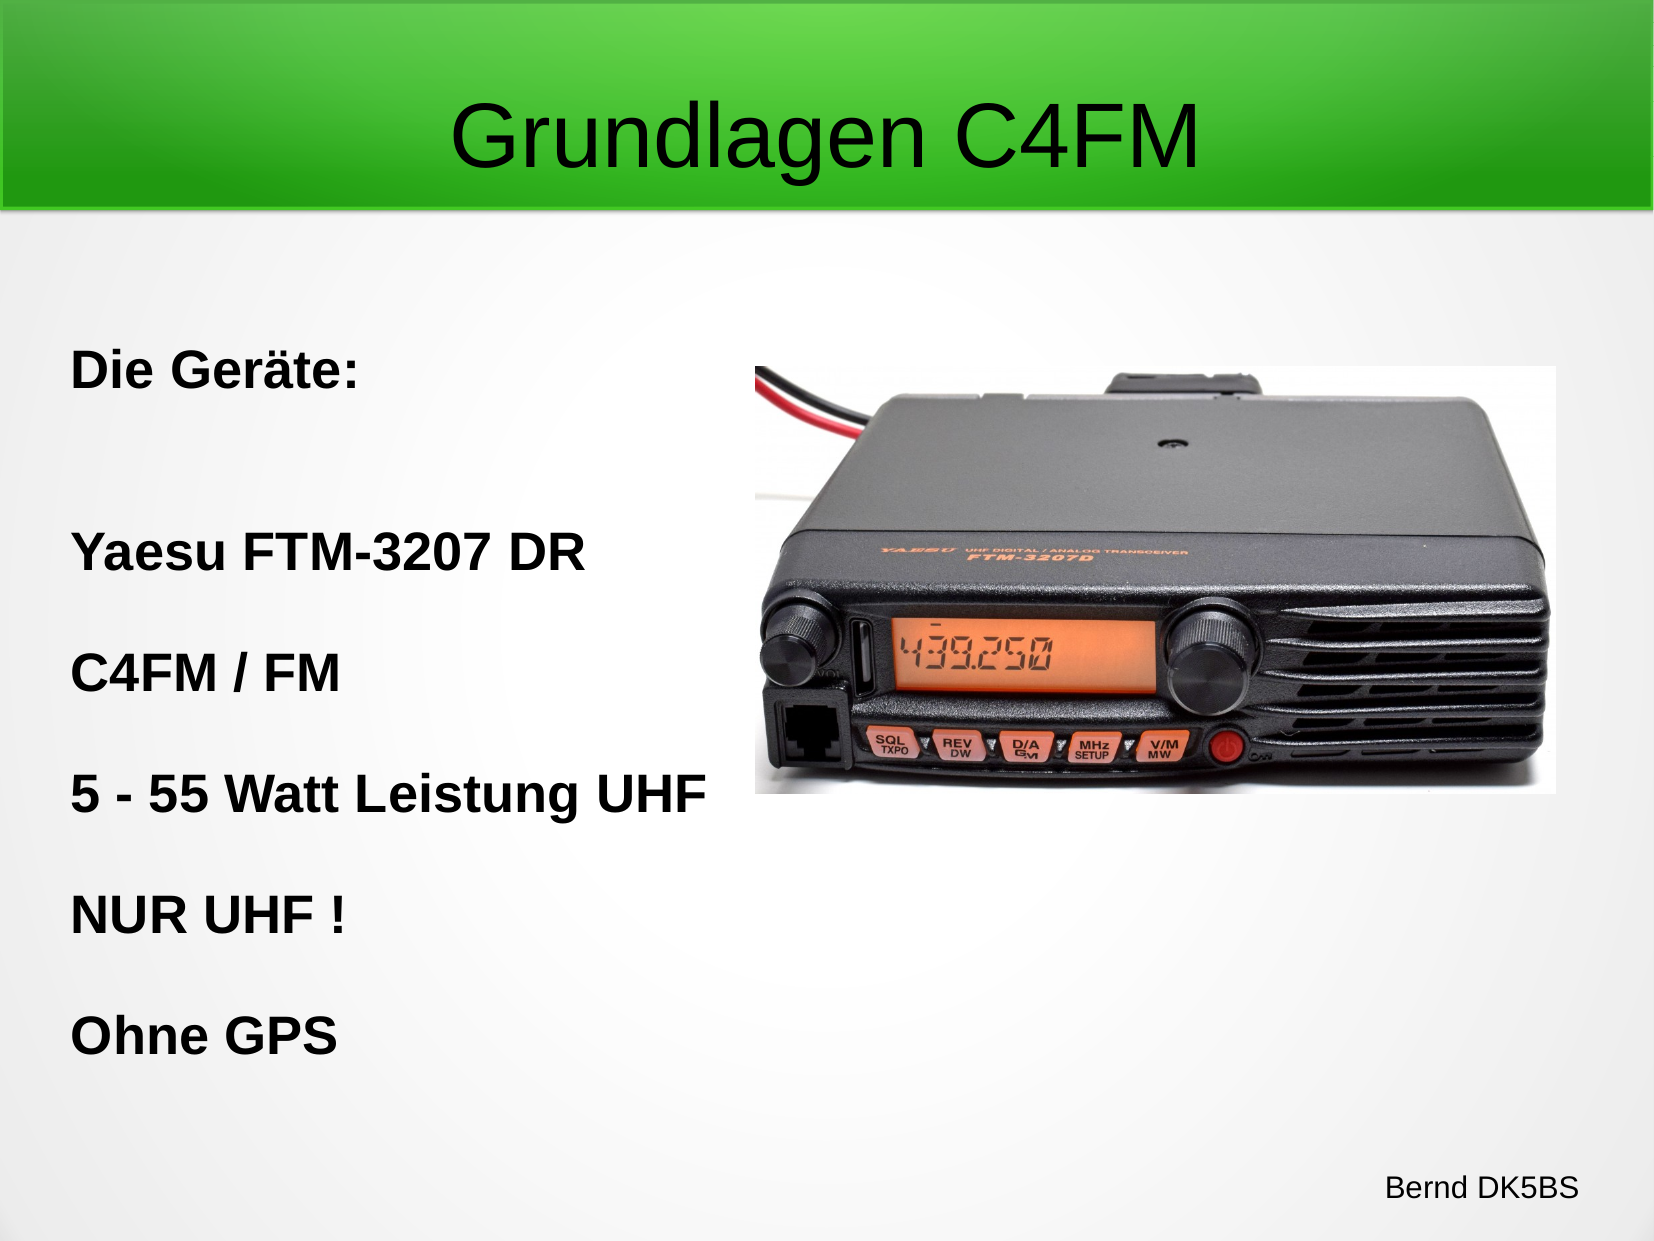

# Grundlagen C4FM
Die Geräte:
Yaesu FTM-3207 DR
C4FM / FM
5 - 55 Watt Leistung UHF
NUR UHF !
Ohne GPS
Bernd DK5BS